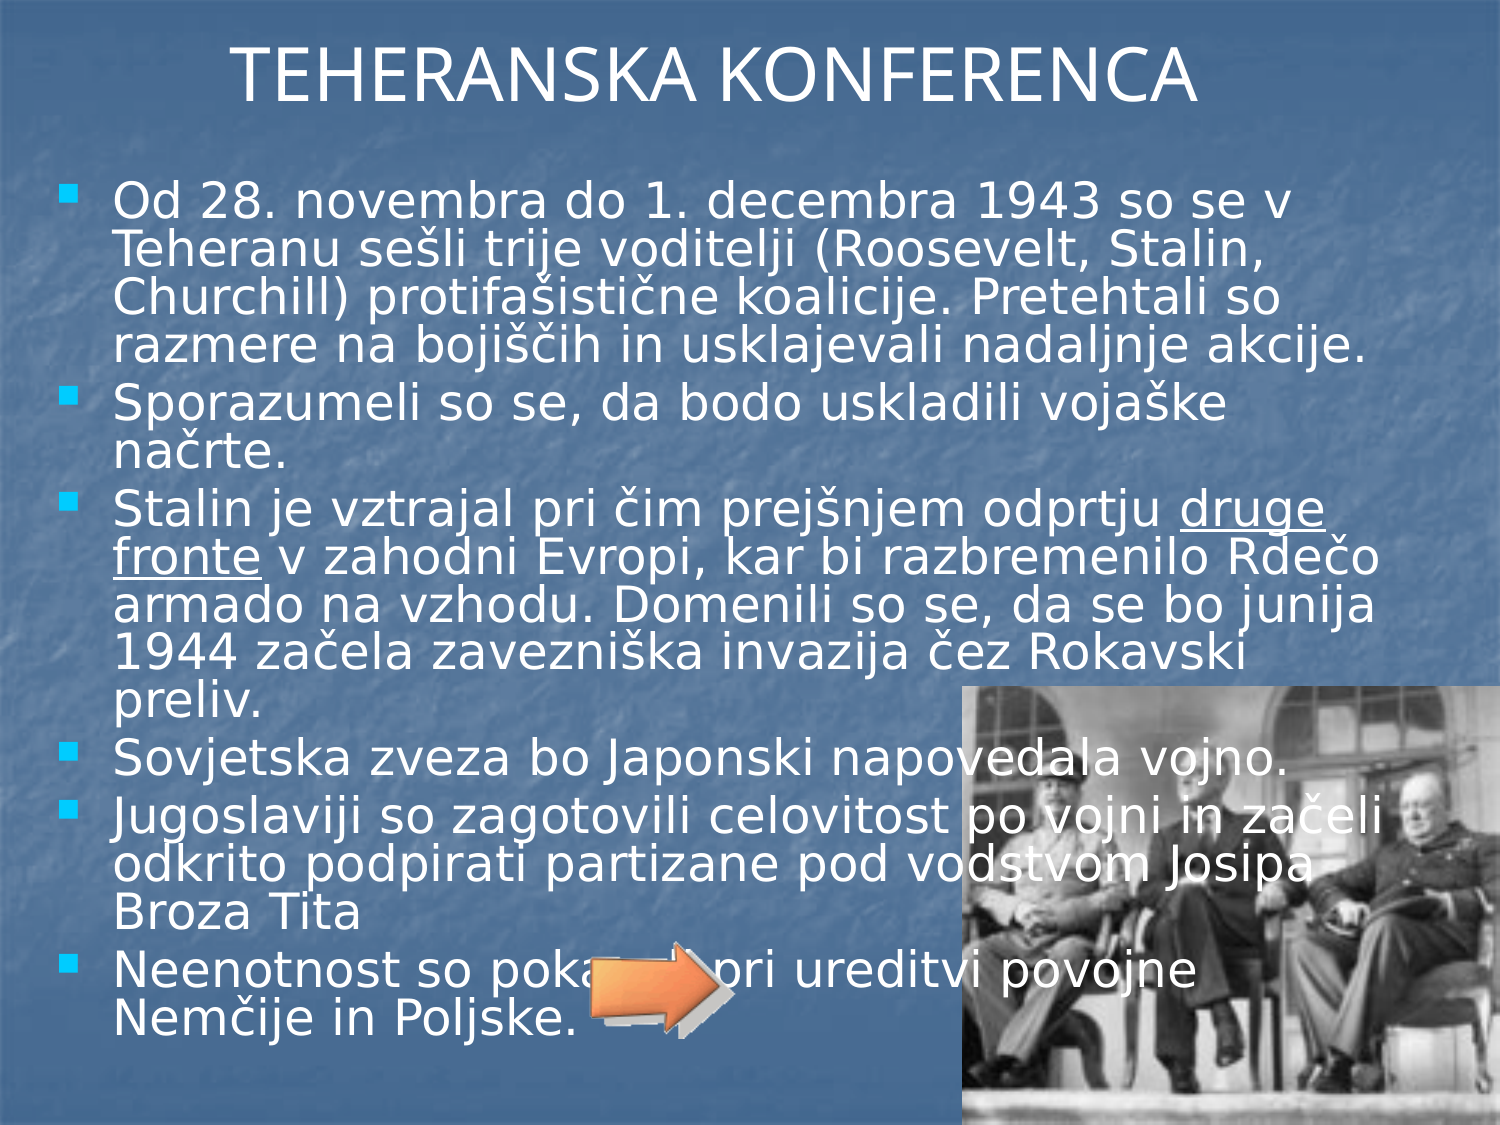

TEHERANSKA KONFERENCA
# Od 28. novembra do 1. decembra 1943 so se v Teheranu sešli trije voditelji (Roosevelt, Stalin, Churchill) protifašistične koalicije. Pretehtali so razmere na bojiščih in usklajevali nadaljnje akcije.
Sporazumeli so se, da bodo uskladili vojaške načrte.
Stalin je vztrajal pri čim prejšnjem odprtju druge fronte v zahodni Evropi, kar bi razbremenilo Rdečo armado na vzhodu. Domenili so se, da se bo junija 1944 začela zavezniška invazija čez Rokavski preliv.
Sovjetska zveza bo Japonski napovedala vojno.
Jugoslaviji so zagotovili celovitost po vojni in začeli odkrito podpirati partizane pod vodstvom Josipa Broza Tita
Neenotnost so pokazali pri ureditvi povojne Nemčije in Poljske.